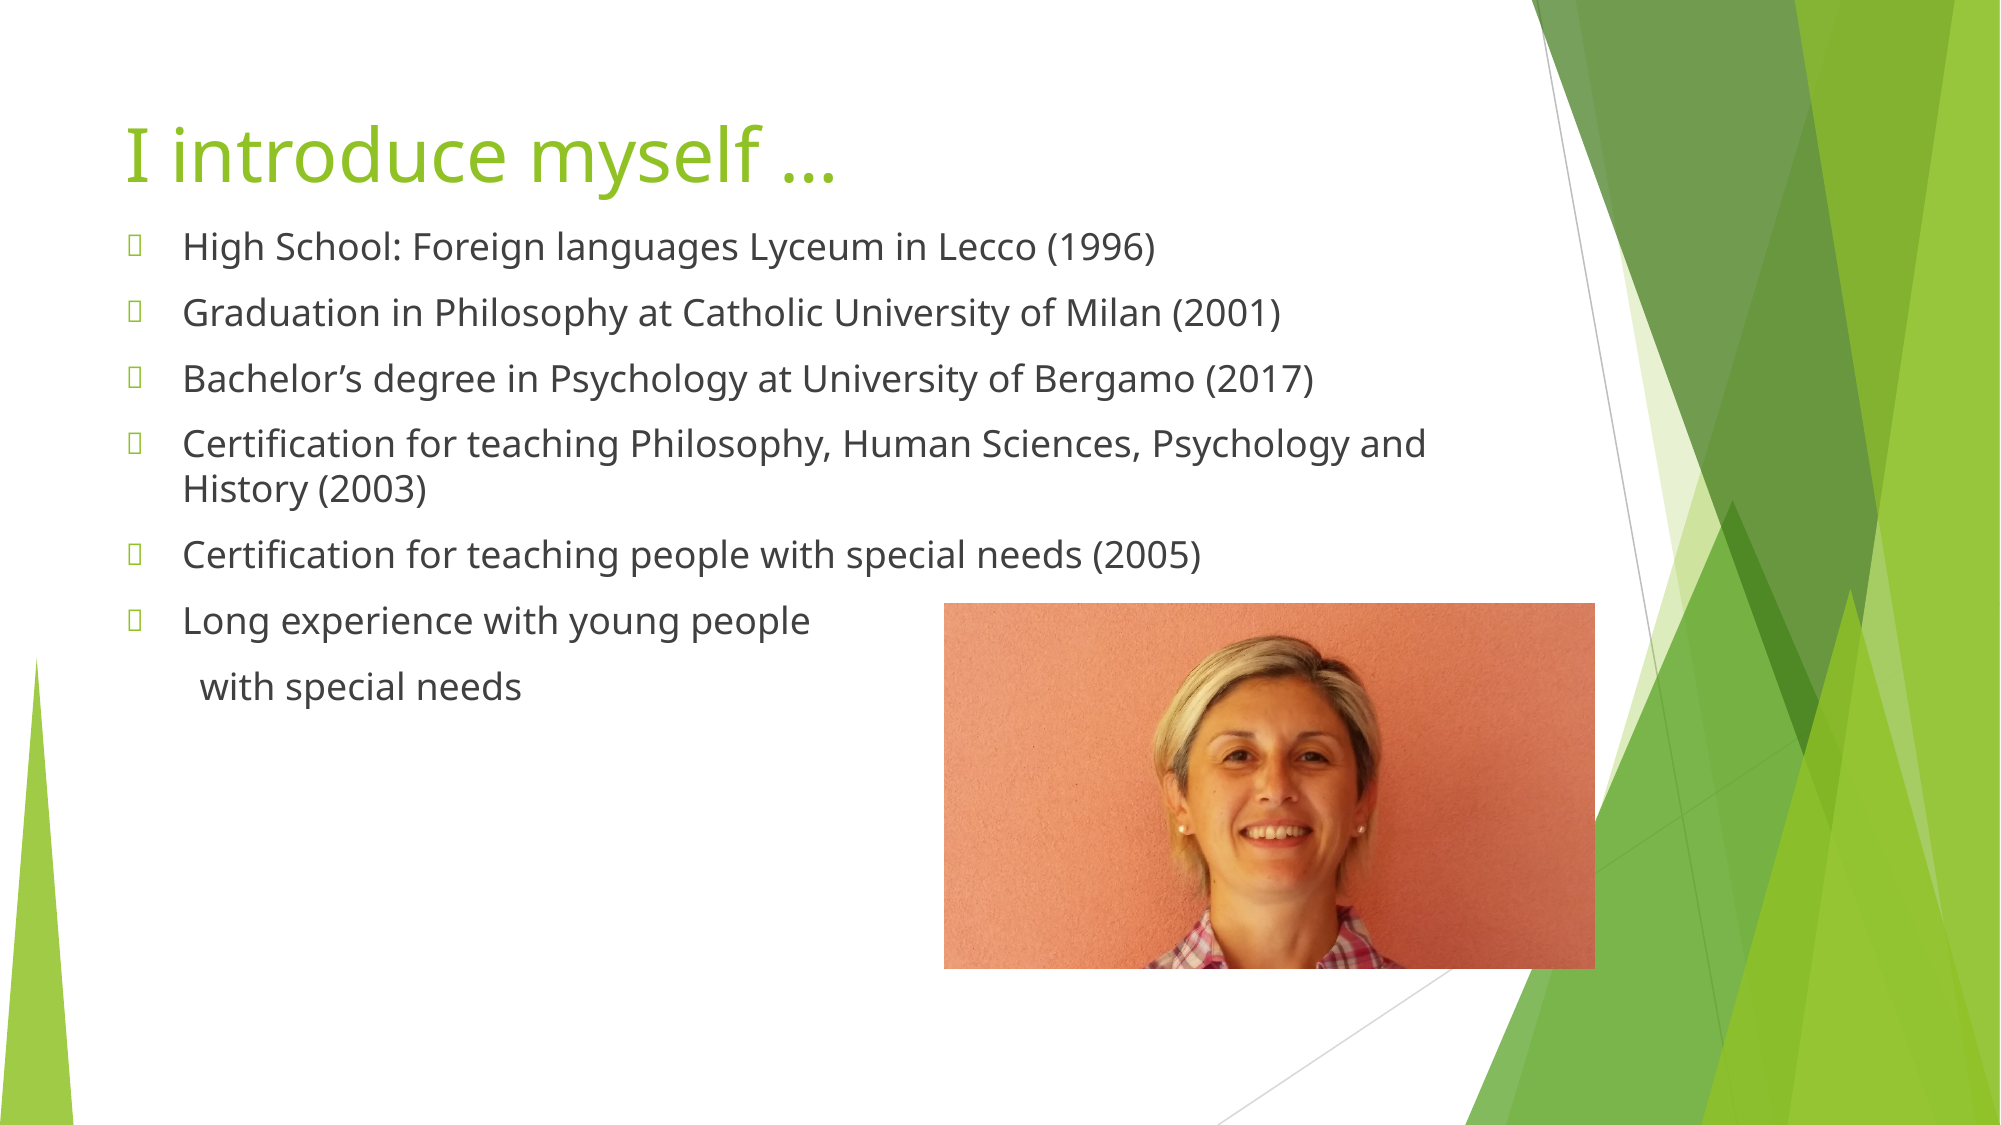

# I introduce myself …
High School: Foreign languages Lyceum in Lecco (1996)
Graduation in Philosophy at Catholic University of Milan (2001)
Bachelor’s degree in Psychology at University of Bergamo (2017)
Certification for teaching Philosophy, Human Sciences, Psychology and History (2003)
Certification for teaching people with special needs (2005)
Long experience with young people
	with special needs